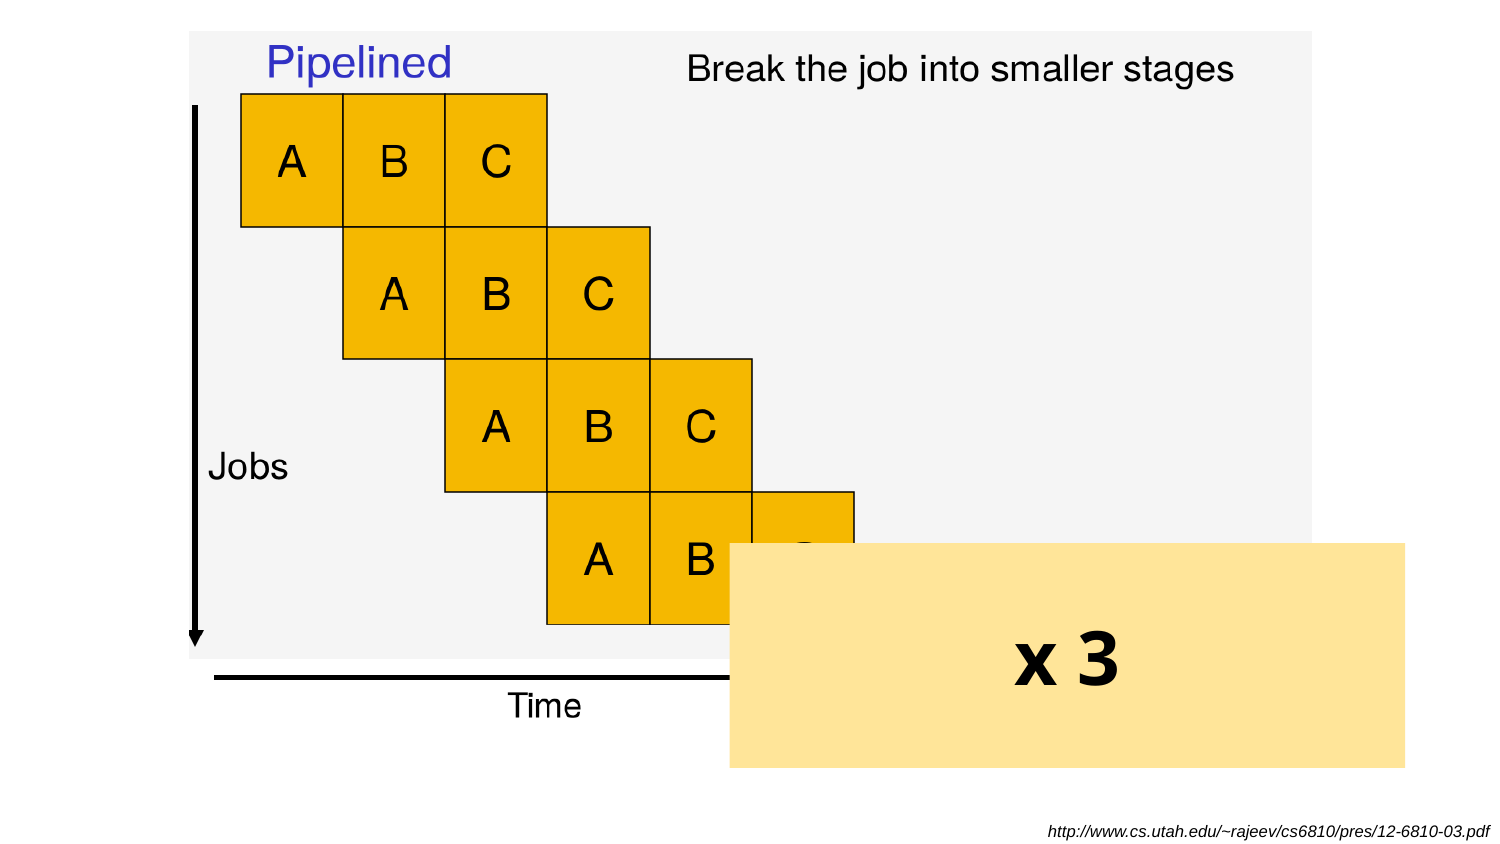

Build a car
Build a car
24 h
Build a car
x 3
http://www.cs.utah.edu/~rajeev/cs6810/pres/12-6810-03.pdf